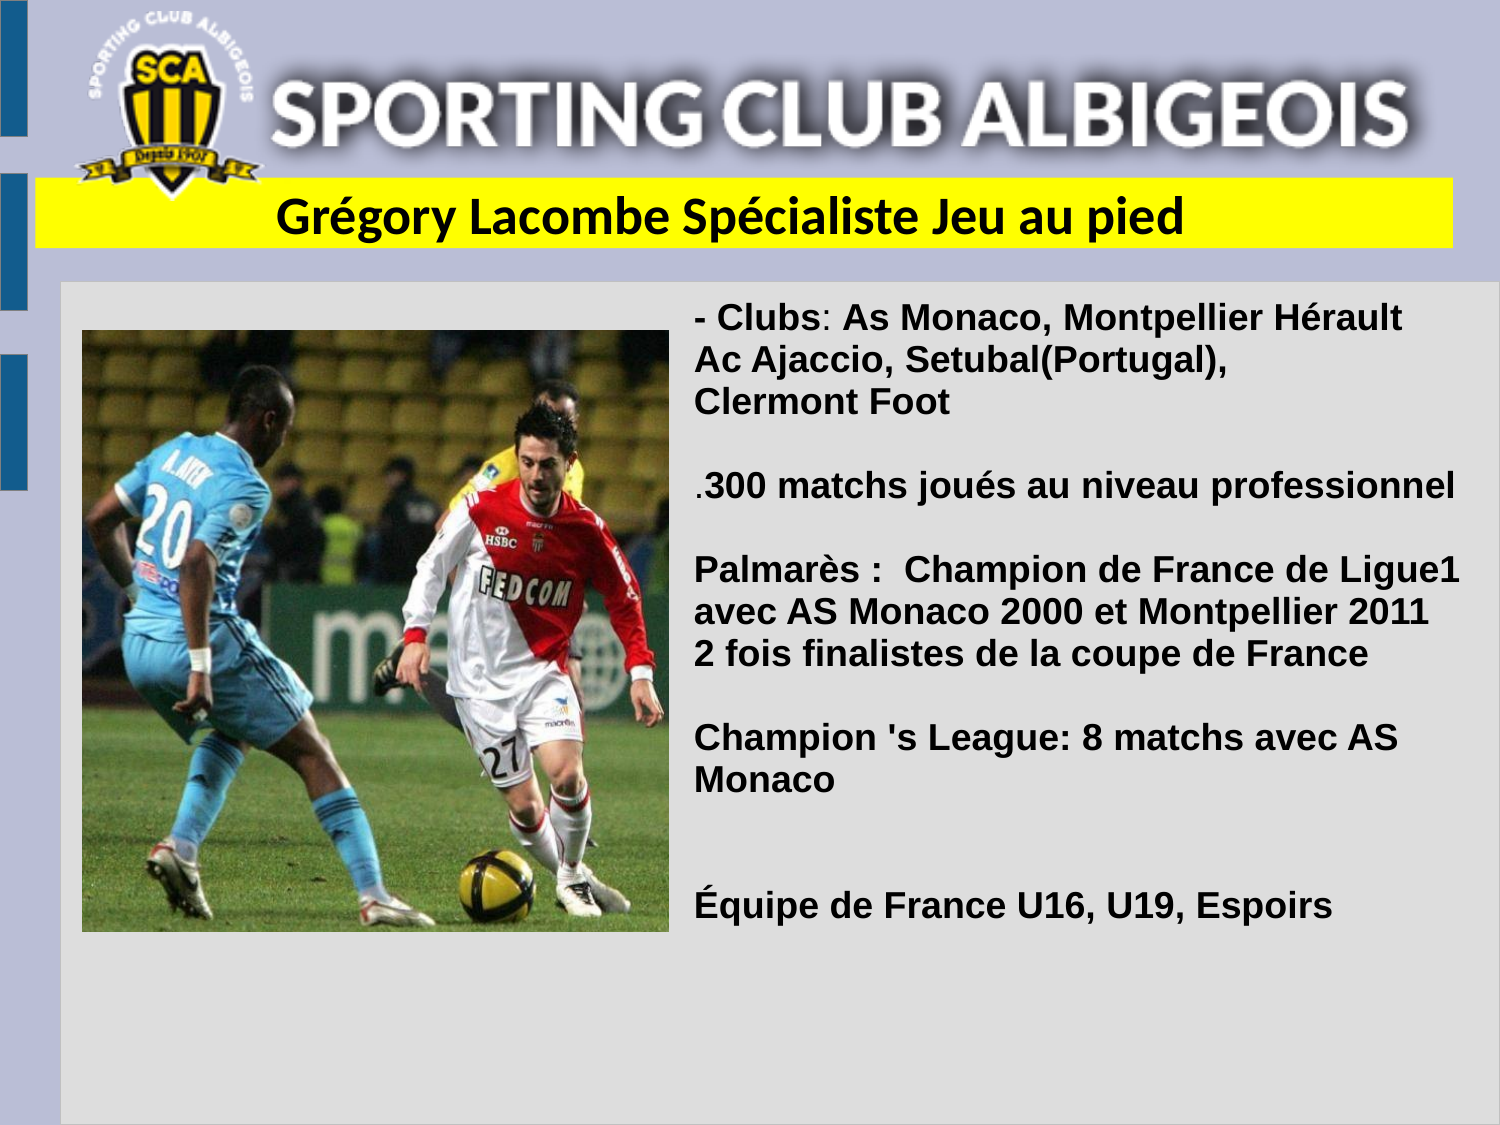

Grégory Lacombe Spécialiste Jeu au pied
- Clubs: As Monaco, Montpellier Hérault
Ac Ajaccio, Setubal(Portugal),
Clermont Foot
.300 matchs joués au niveau professionnel
Palmarès :  Champion de France de Ligue1 avec AS Monaco 2000 et Montpellier 2011
2 fois finalistes de la coupe de France
Champion 's League: 8 matchs avec AS Monaco
Équipe de France U16, U19, Espoirs
-